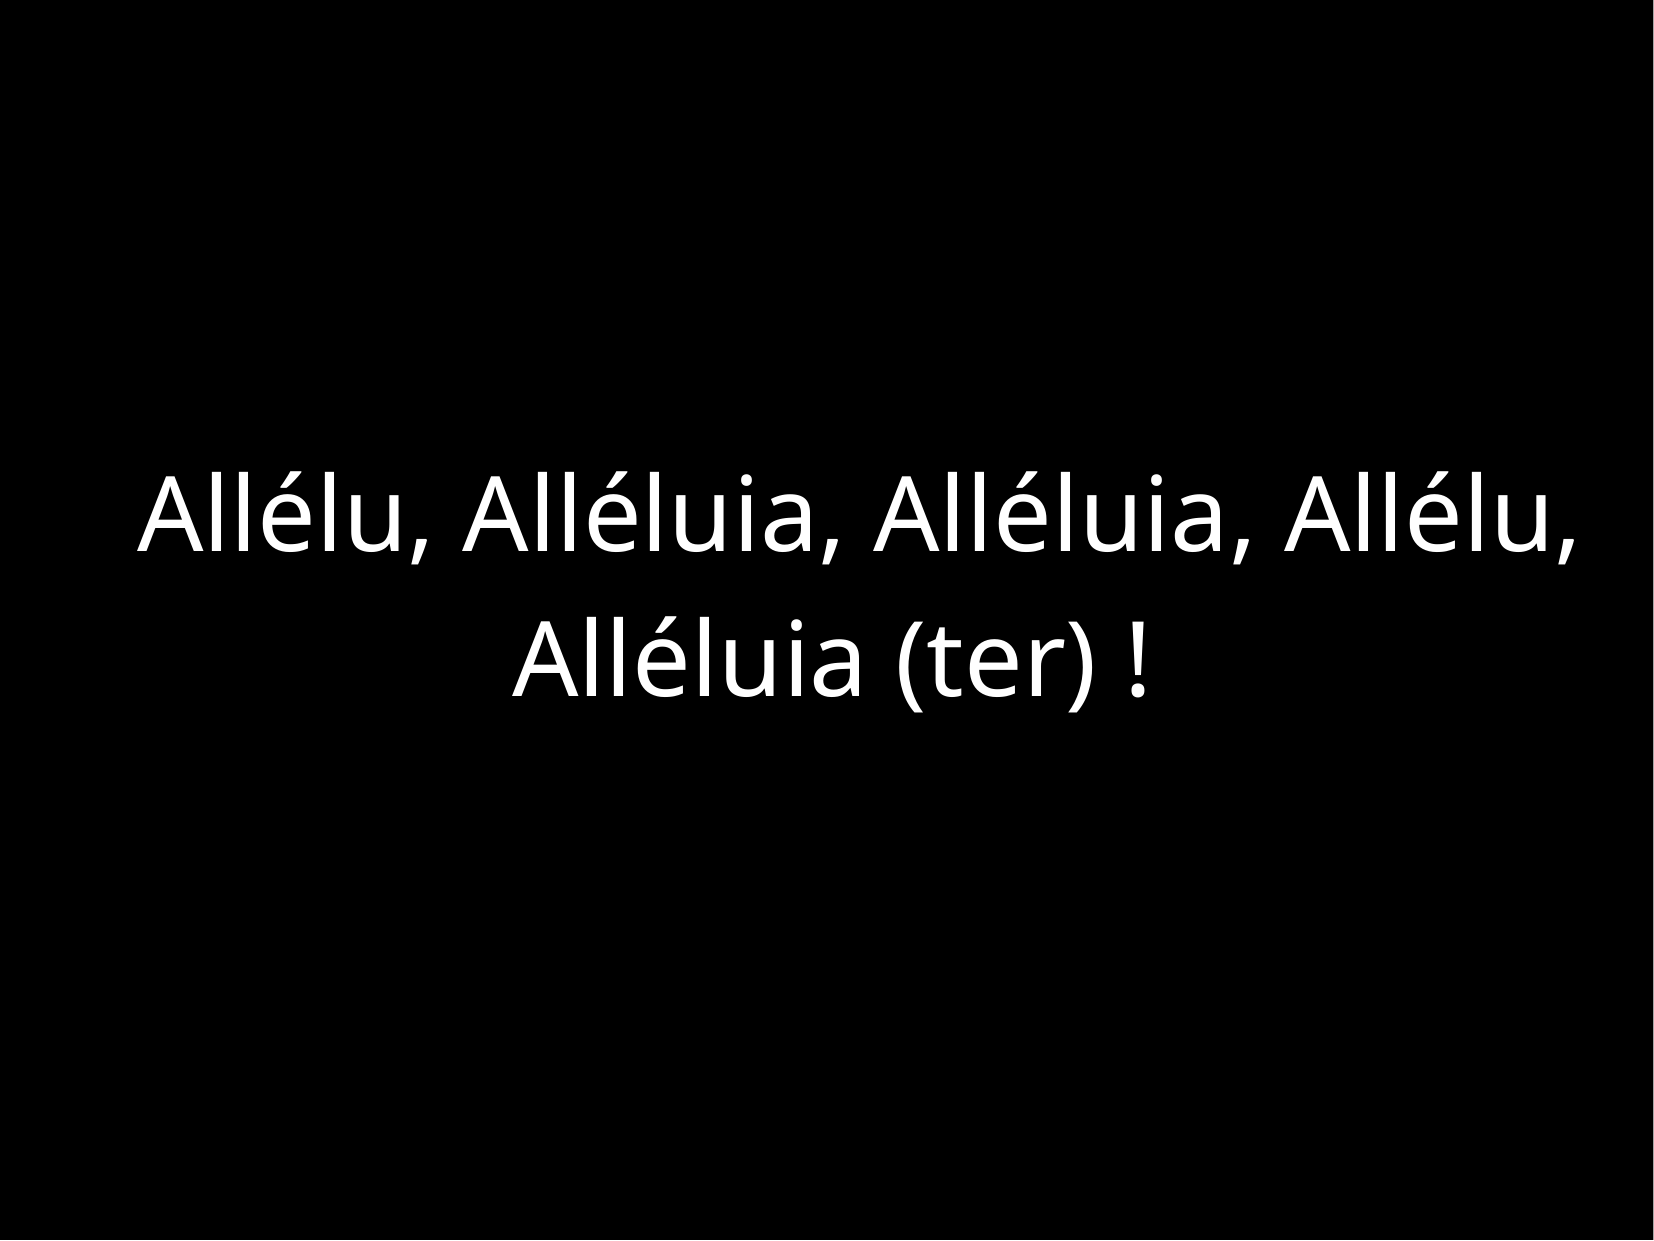

# Allélu, Alléluia, Alléluia, Allélu, Alléluia (ter) !